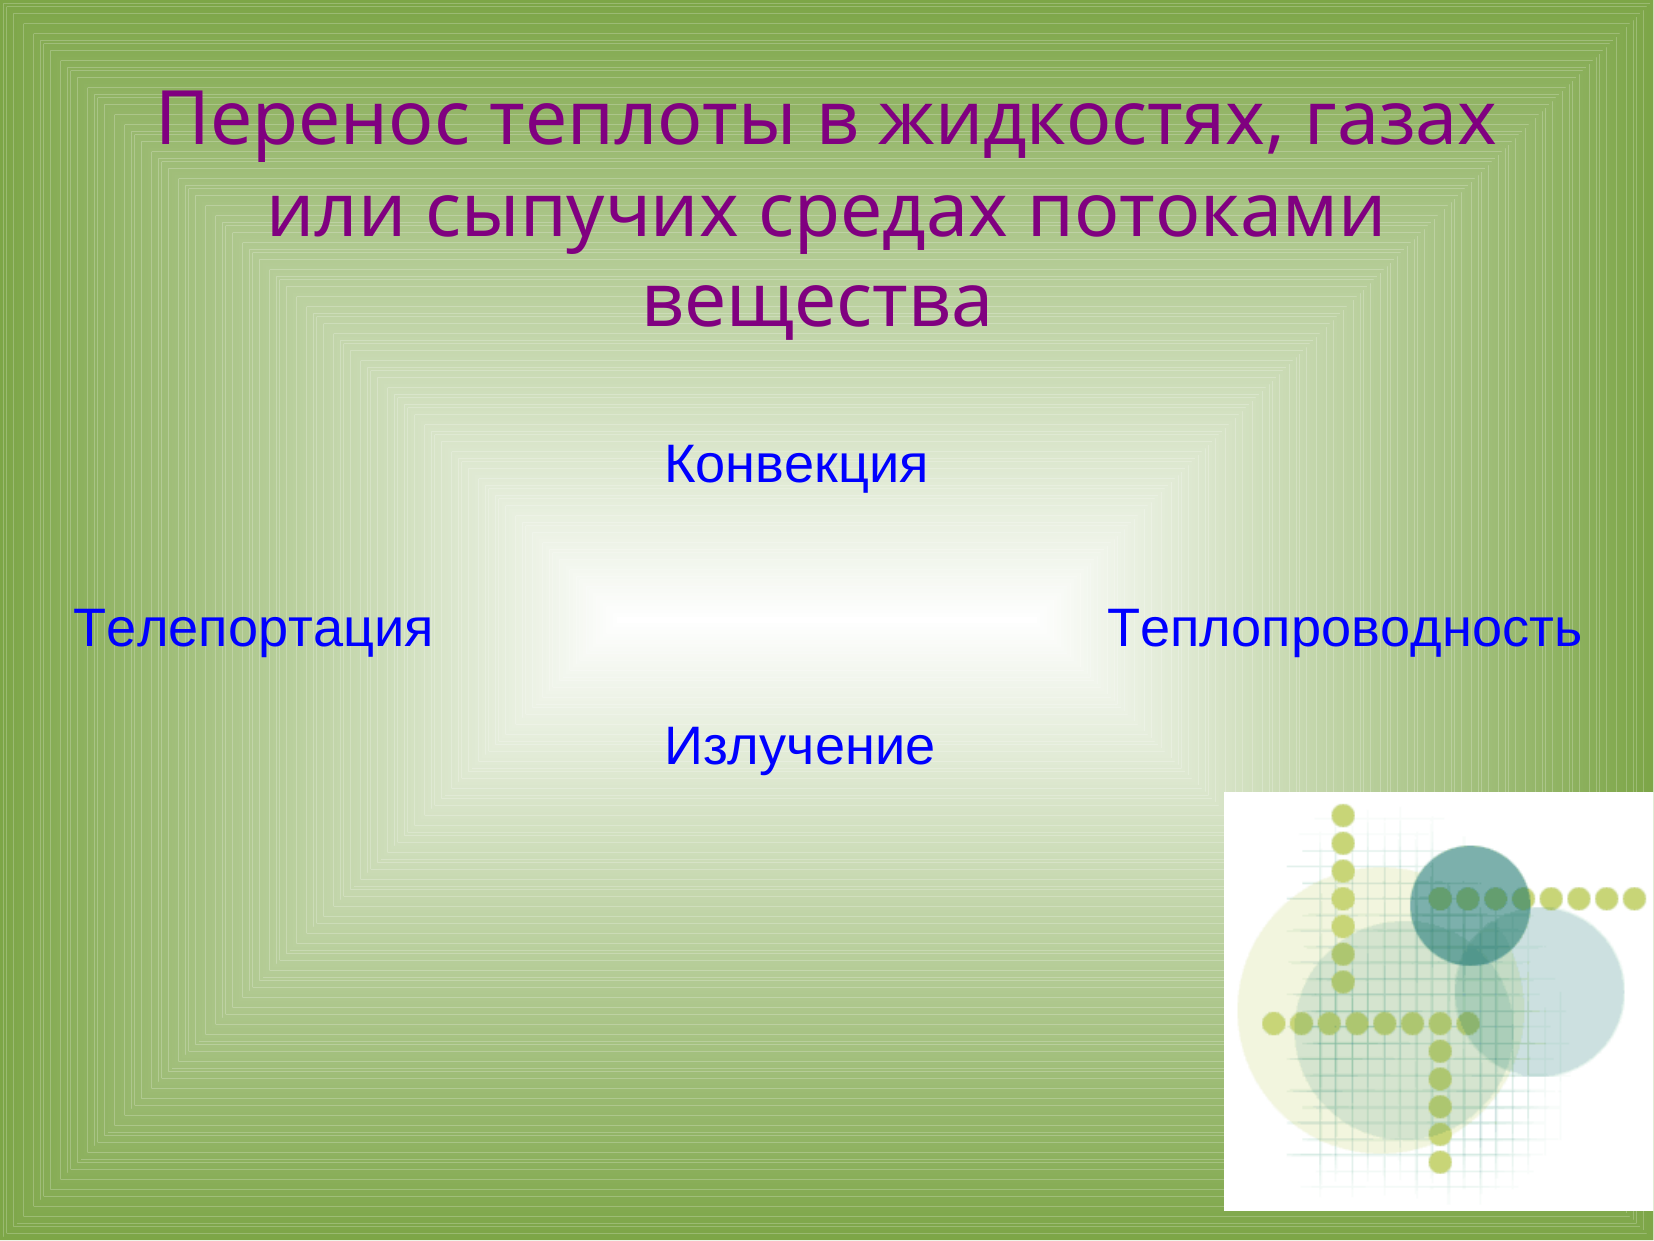

Перенос теплоты в жидкостях, газах или сыпучих средах потоками вещества
Конвекция
Телепортация
Теплопроводность
Излучение